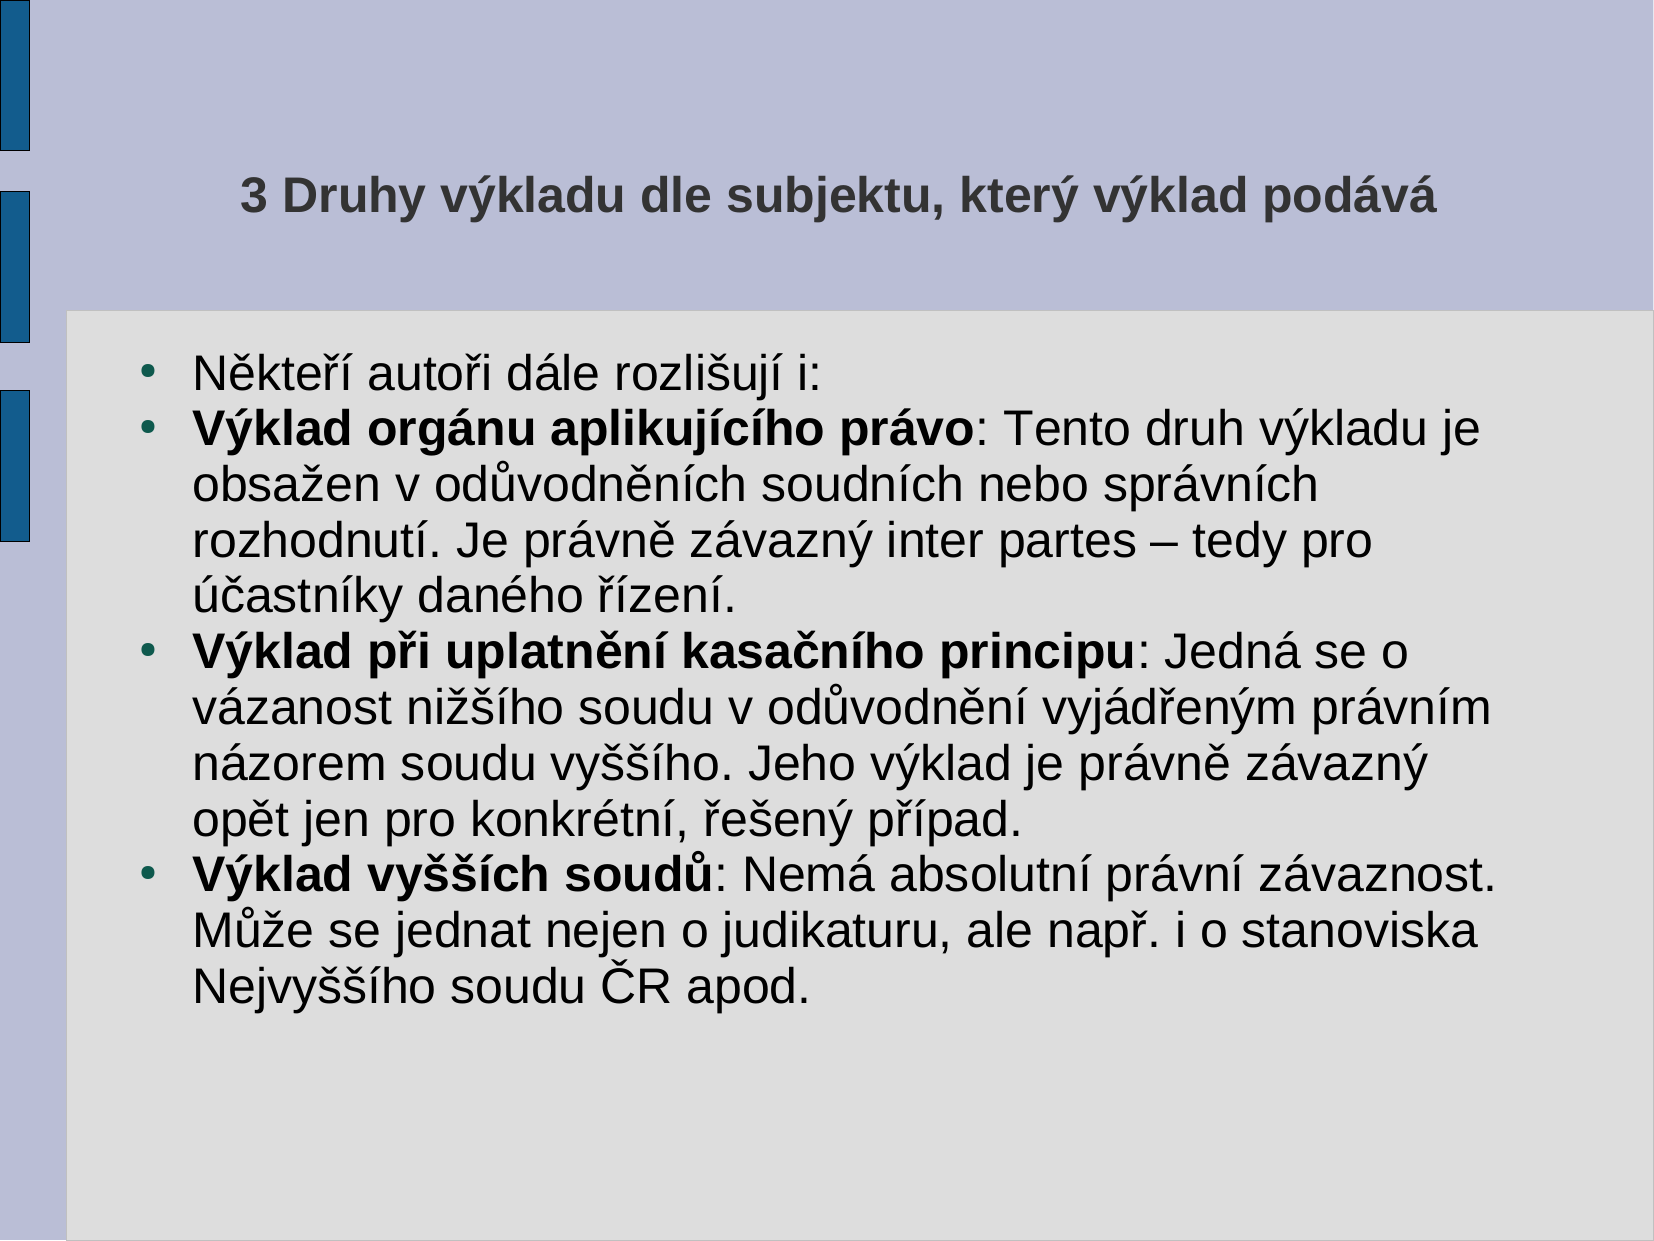

# 3 Druhy výkladu dle subjektu, který výklad podává
Někteří autoři dále rozlišují i:
Výklad orgánu aplikujícího právo: Tento druh výkladu je obsažen v odůvodněních soudních nebo správních rozhodnutí. Je právně závazný inter partes – tedy pro účastníky daného řízení.
Výklad při uplatnění kasačního principu: Jedná se o vázanost nižšího soudu v odůvodnění vyjádřeným právním názorem soudu vyššího. Jeho výklad je právně závazný opět jen pro konkrétní, řešený případ.
Výklad vyšších soudů: Nemá absolutní právní závaznost. Může se jednat nejen o judikaturu, ale např. i o stanoviska Nejvyššího soudu ČR apod.